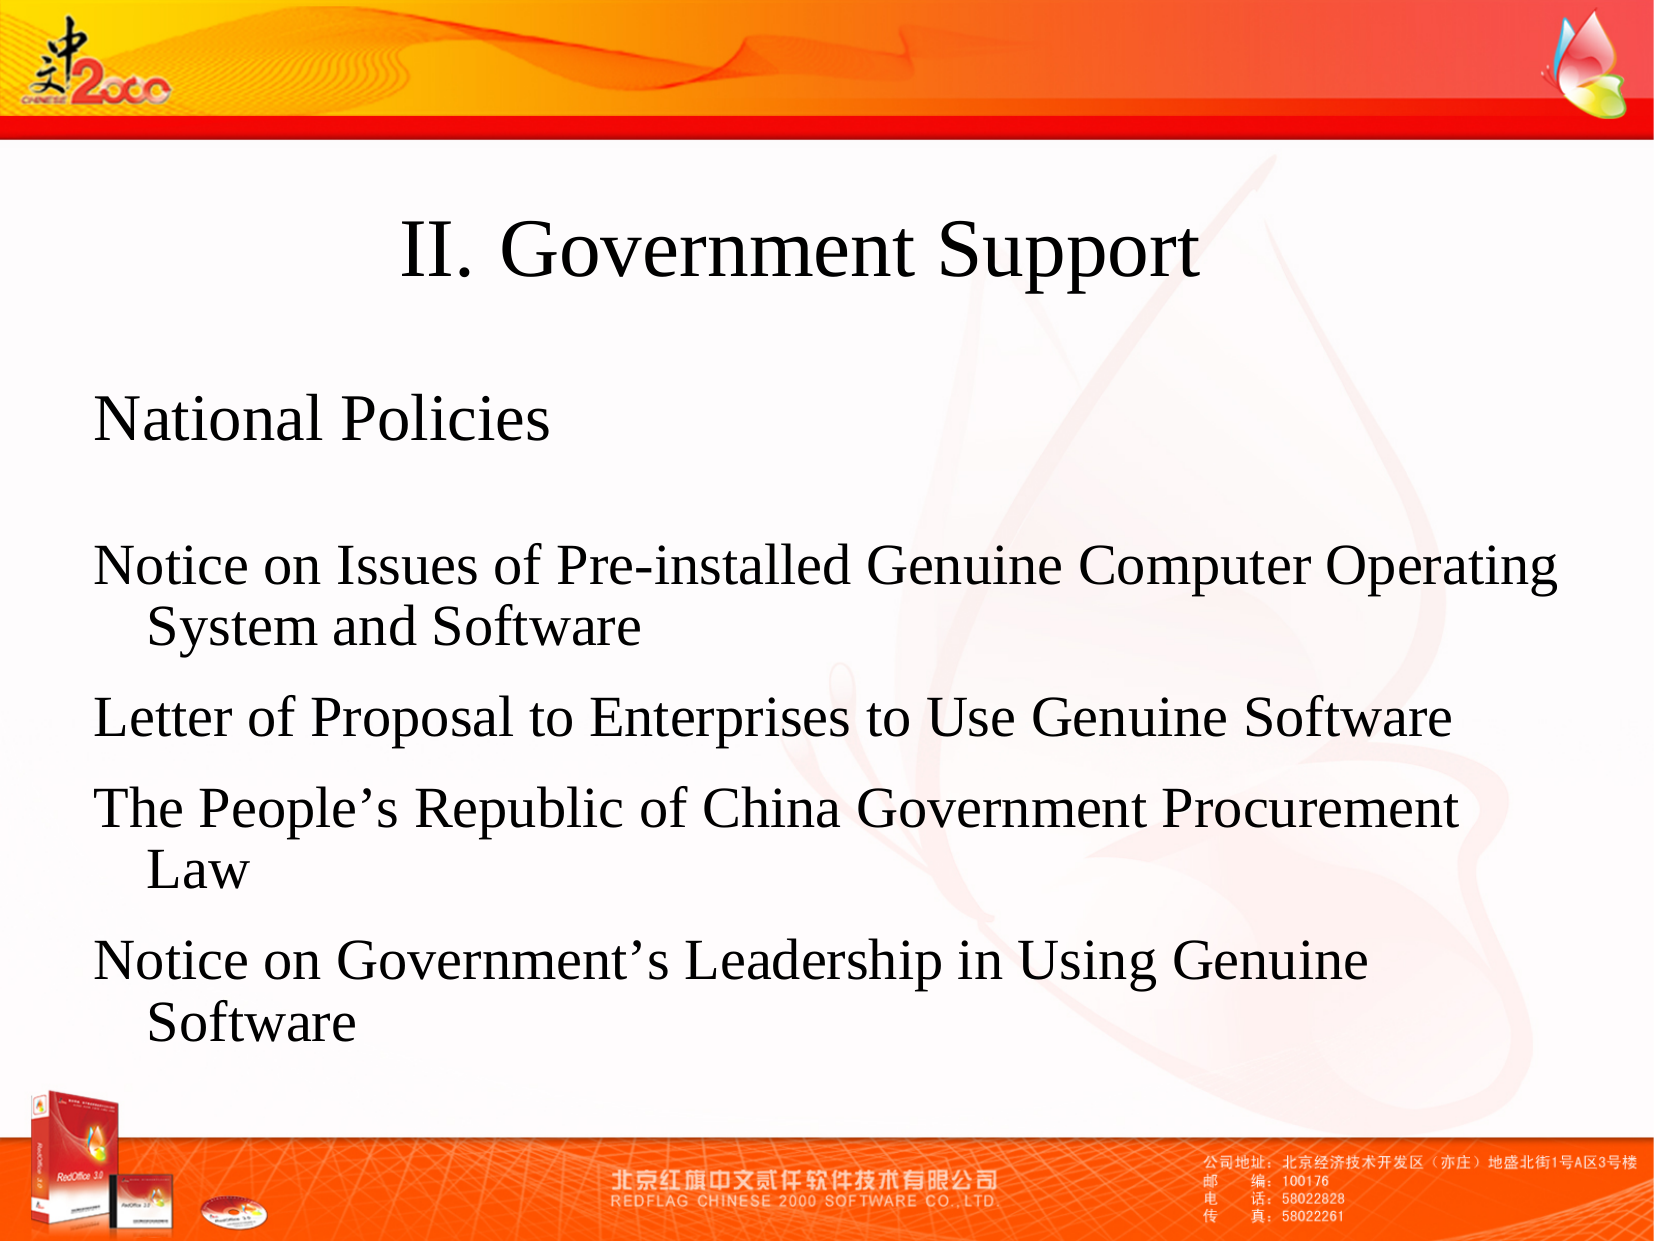

# II.	Government Support
National Policies
Notice on Issues of Pre-installed Genuine Computer Operating System and Software
Letter of Proposal to Enterprises to Use Genuine Software
The People’s Republic of China Government Procurement Law
Notice on Government’s Leadership in Using Genuine Software